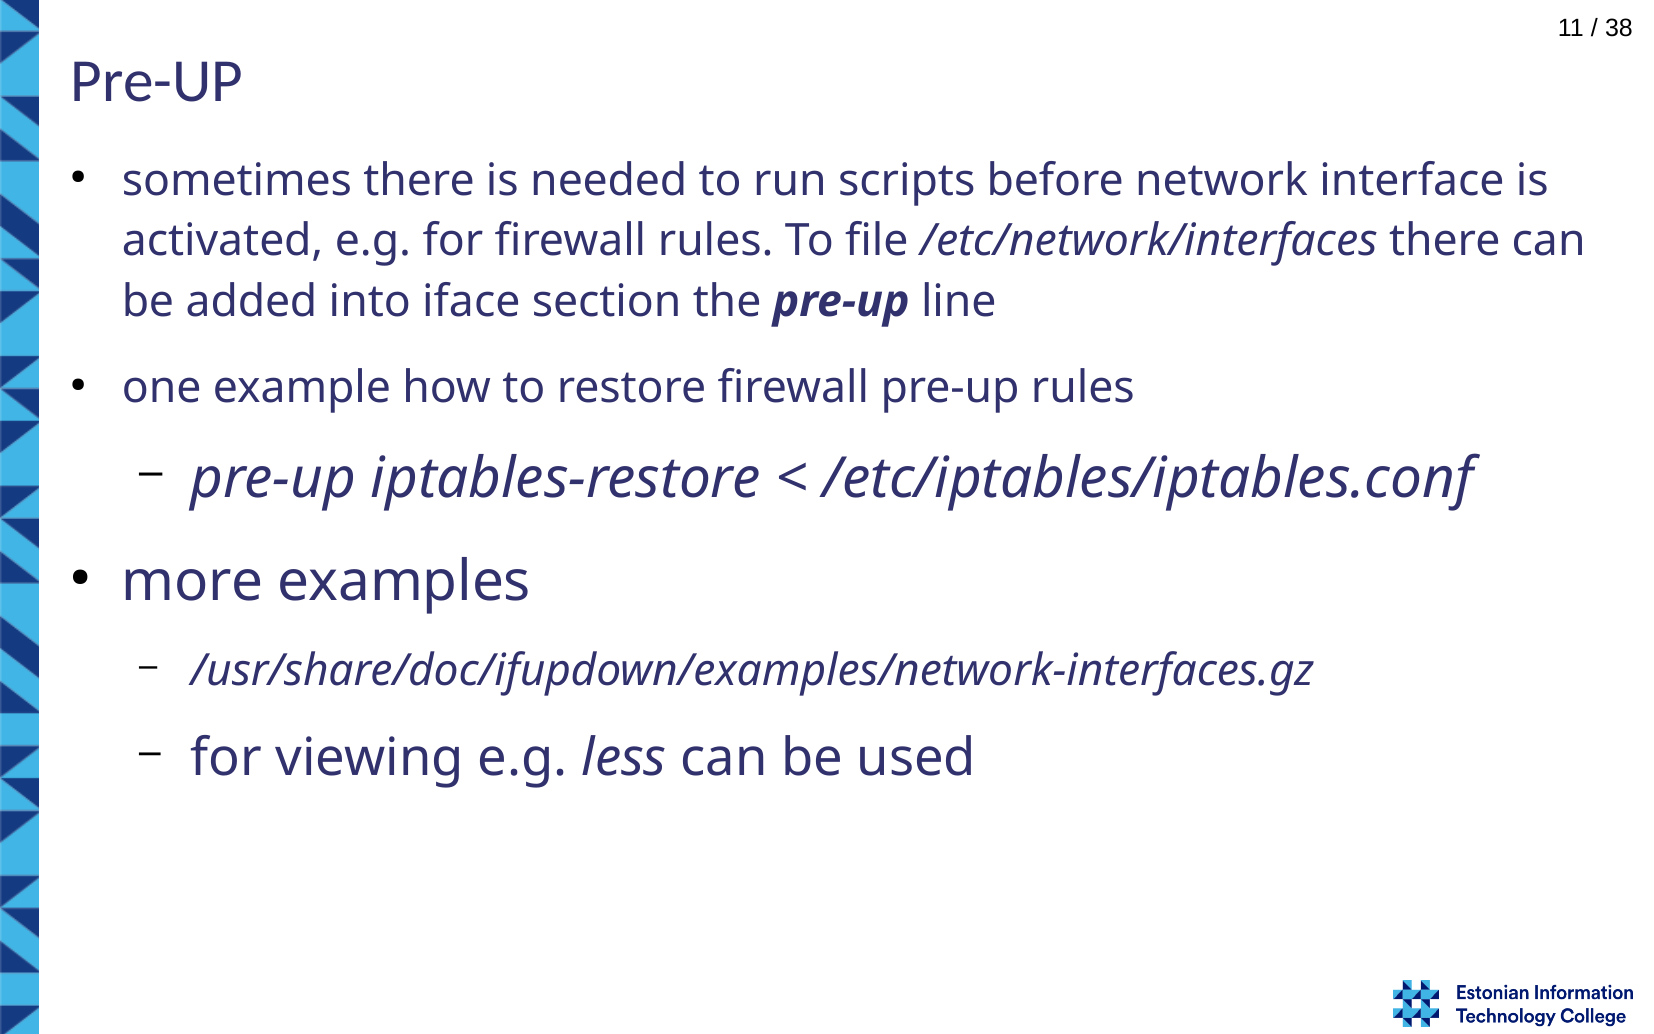

# Pre-UP
sometimes there is needed to run scripts before network interface is activated, e.g. for firewall rules. To file /etc/network/interfaces there can be added into iface section the pre-up line
one example how to restore firewall pre-up rules
pre-up iptables-restore < /etc/iptables/iptables.conf
more examples
/usr/share/doc/ifupdown/examples/network-interfaces.gz
for viewing e.g. less can be used